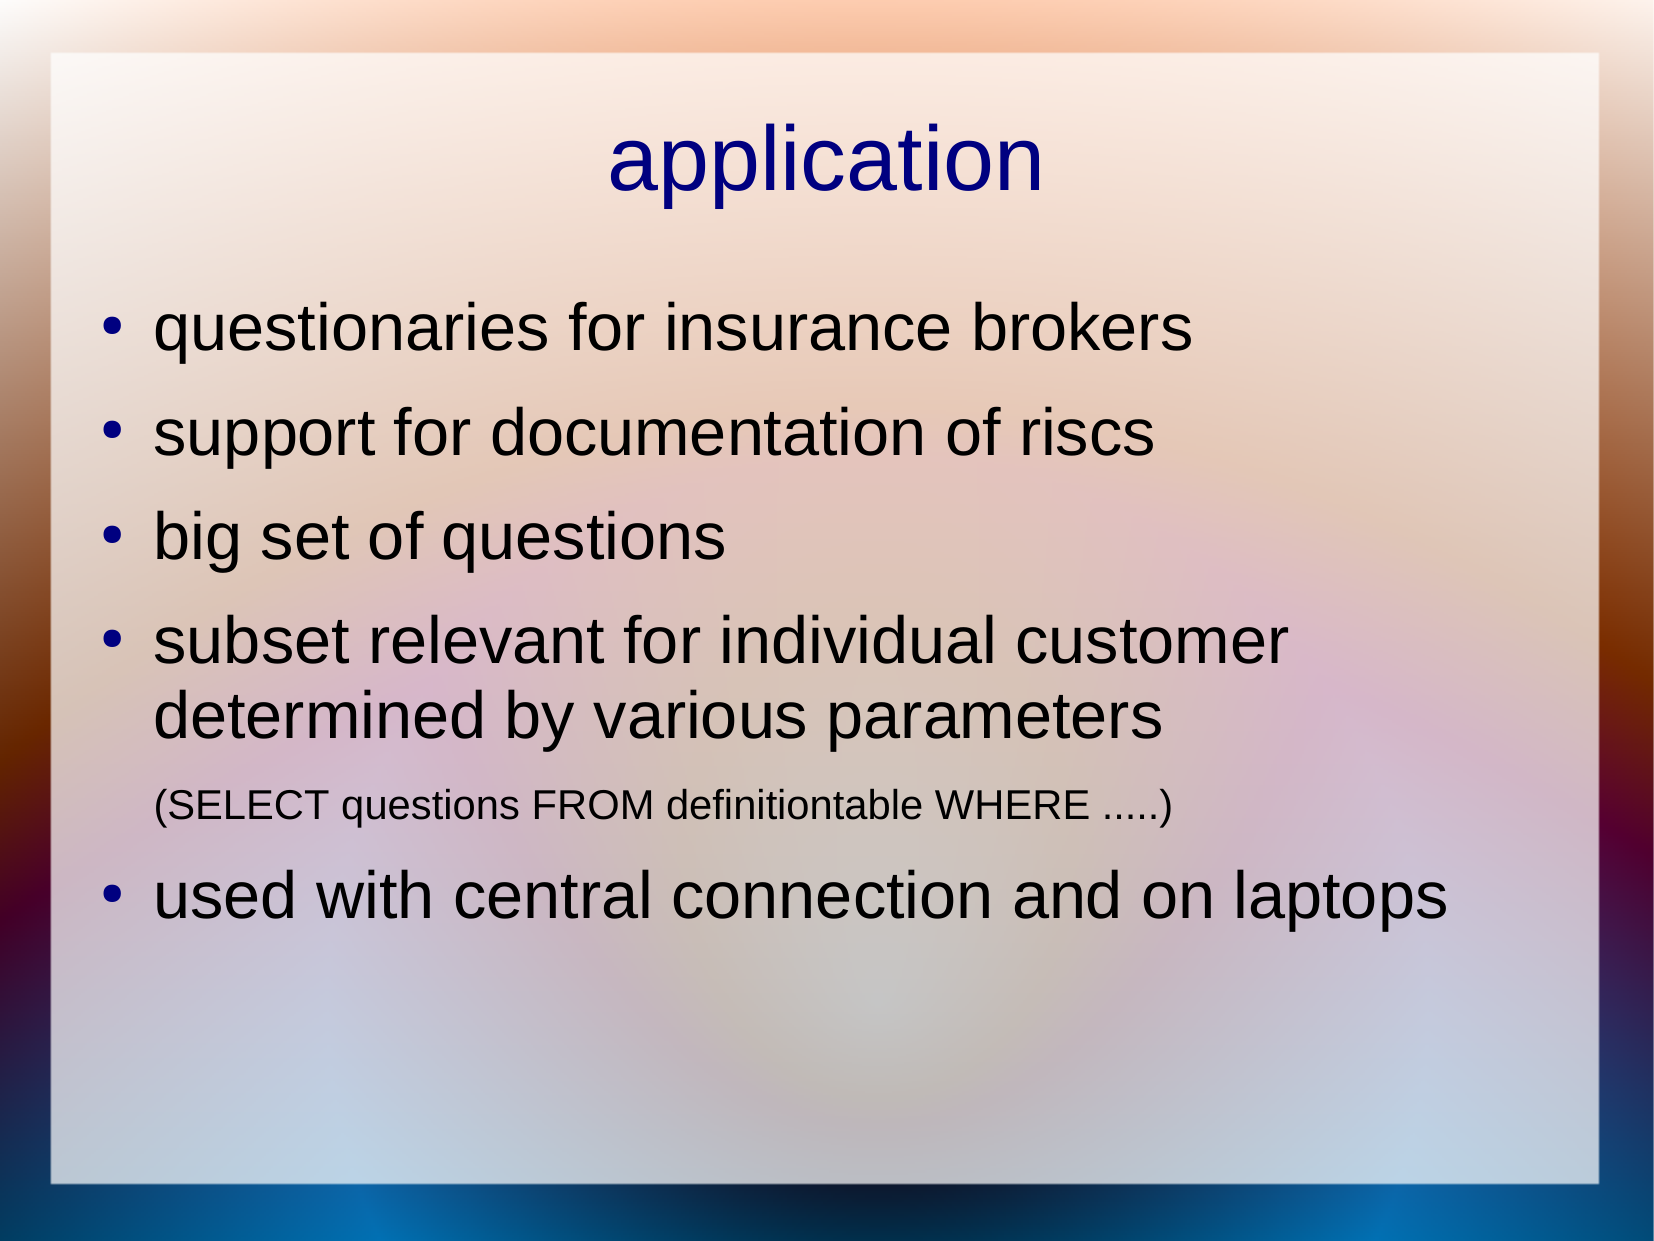

# application
questionaries for insurance brokers
support for documentation of riscs
big set of questions
subset relevant for individual customer determined by various parameters
(SELECT questions FROM definitiontable WHERE .....)
used with central connection and on laptops